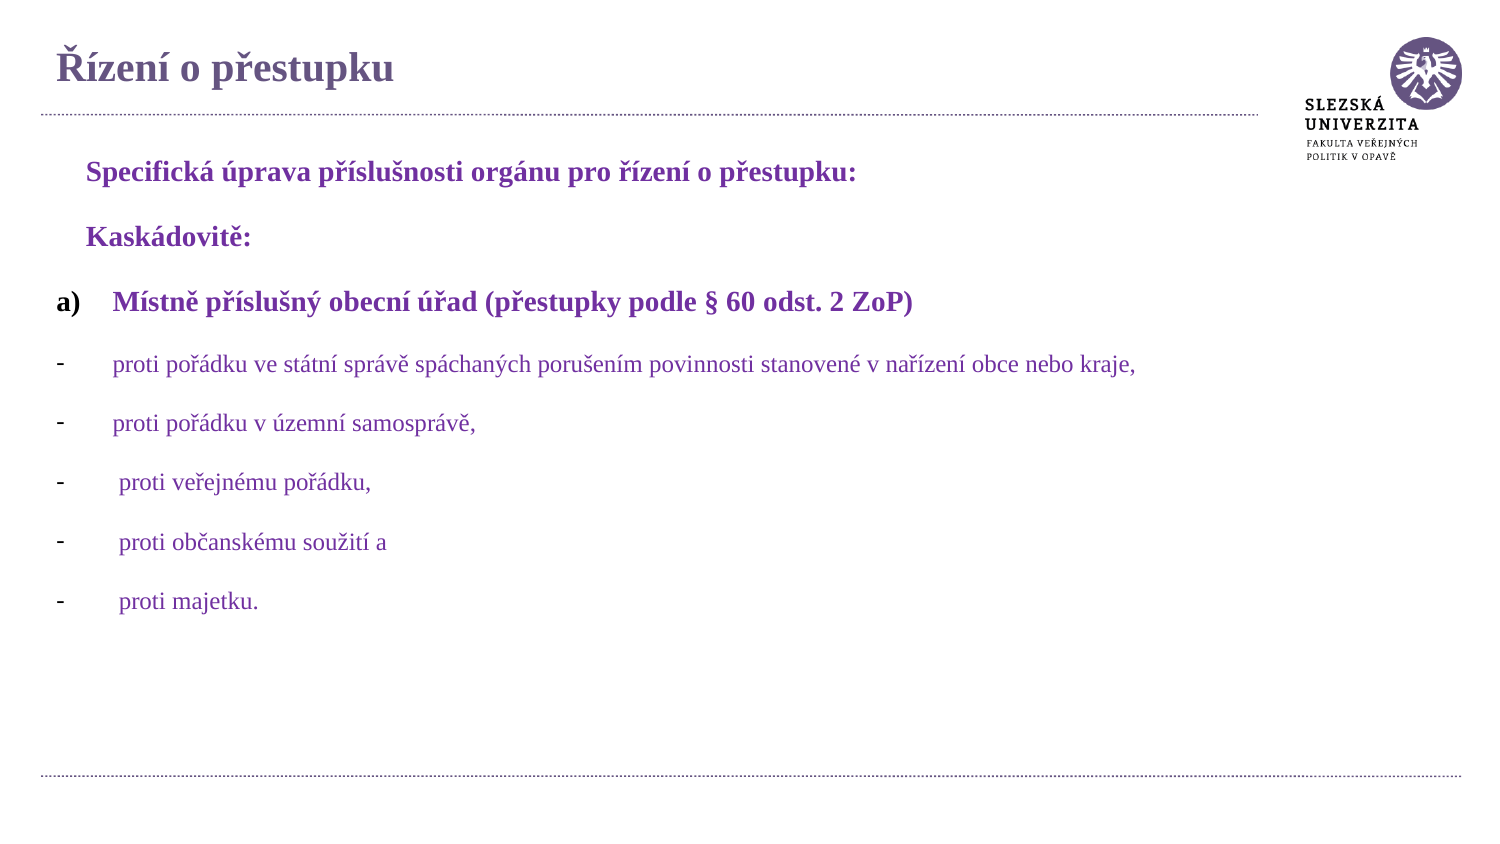

# Řízení o přestupku
Specifická úprava příslušnosti orgánu pro řízení o přestupku:
Kaskádovitě:
Místně příslušný obecní úřad (přestupky podle § 60 odst. 2 ZoP)
proti pořádku ve státní správě spáchaných porušením povinnosti stanovené v nařízení obce nebo kraje,
proti pořádku v územní samosprávě,
 proti veřejnému pořádku,
 proti občanskému soužití a
 proti majetku.